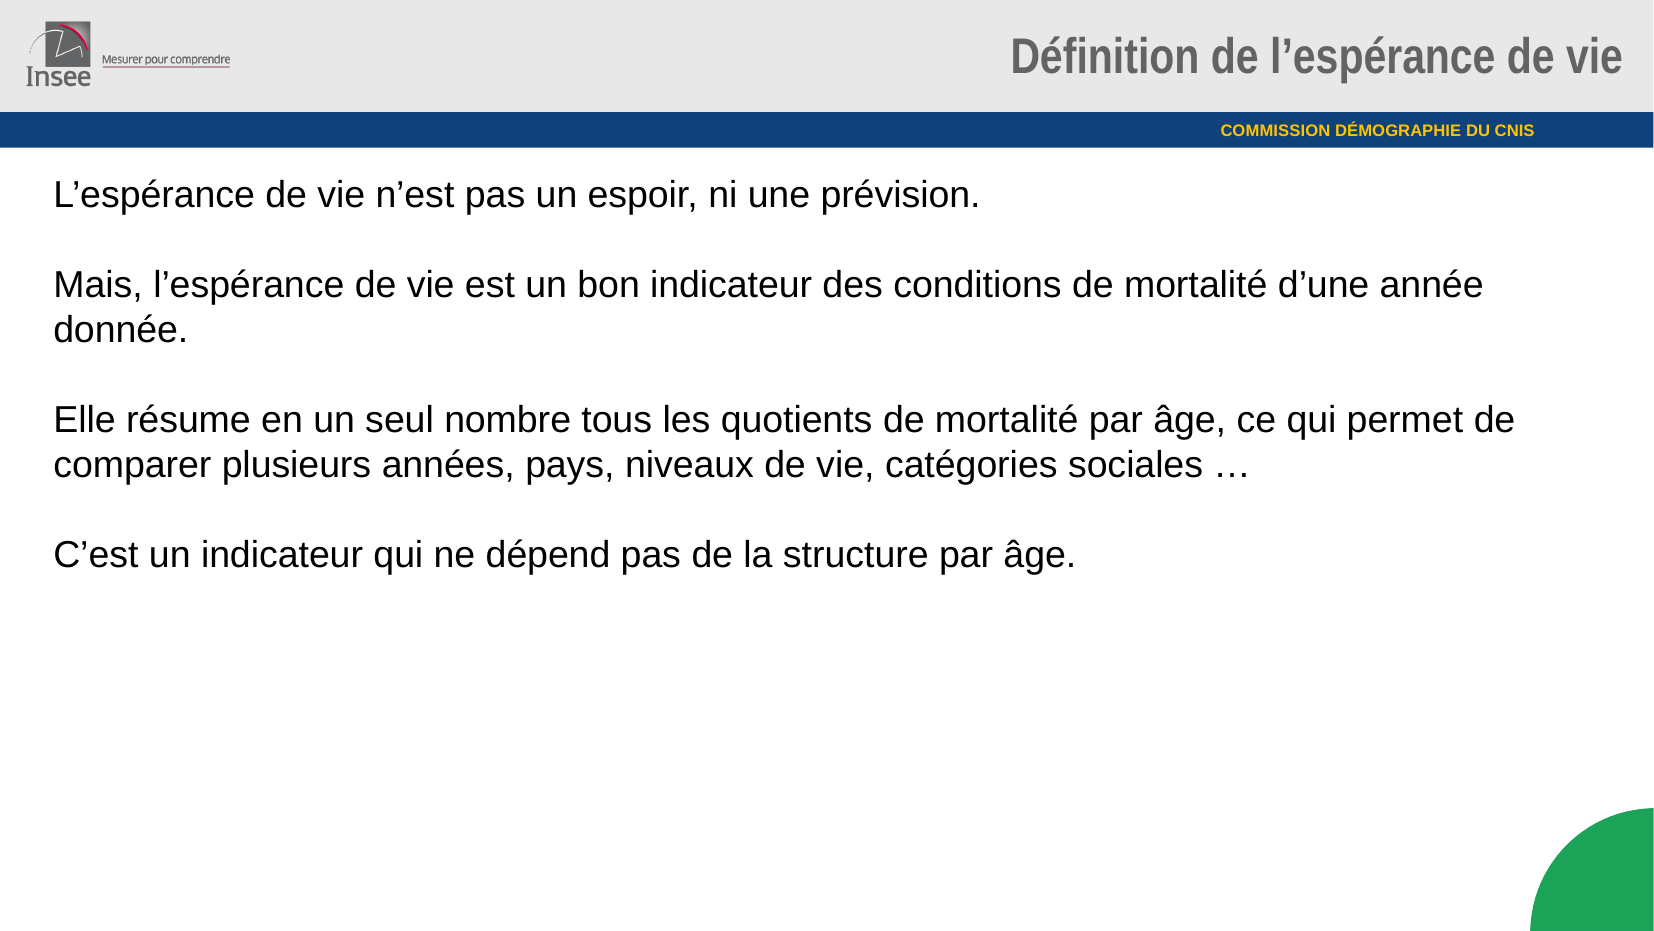

# Définition de l’espérance de vie
Commission démographie du Cnis
L’espérance de vie n’est pas un espoir, ni une prévision.
Mais, l’espérance de vie est un bon indicateur des conditions de mortalité d’une année donnée.
Elle résume en un seul nombre tous les quotients de mortalité par âge, ce qui permet de comparer plusieurs années, pays, niveaux de vie, catégories sociales …
C’est un indicateur qui ne dépend pas de la structure par âge.